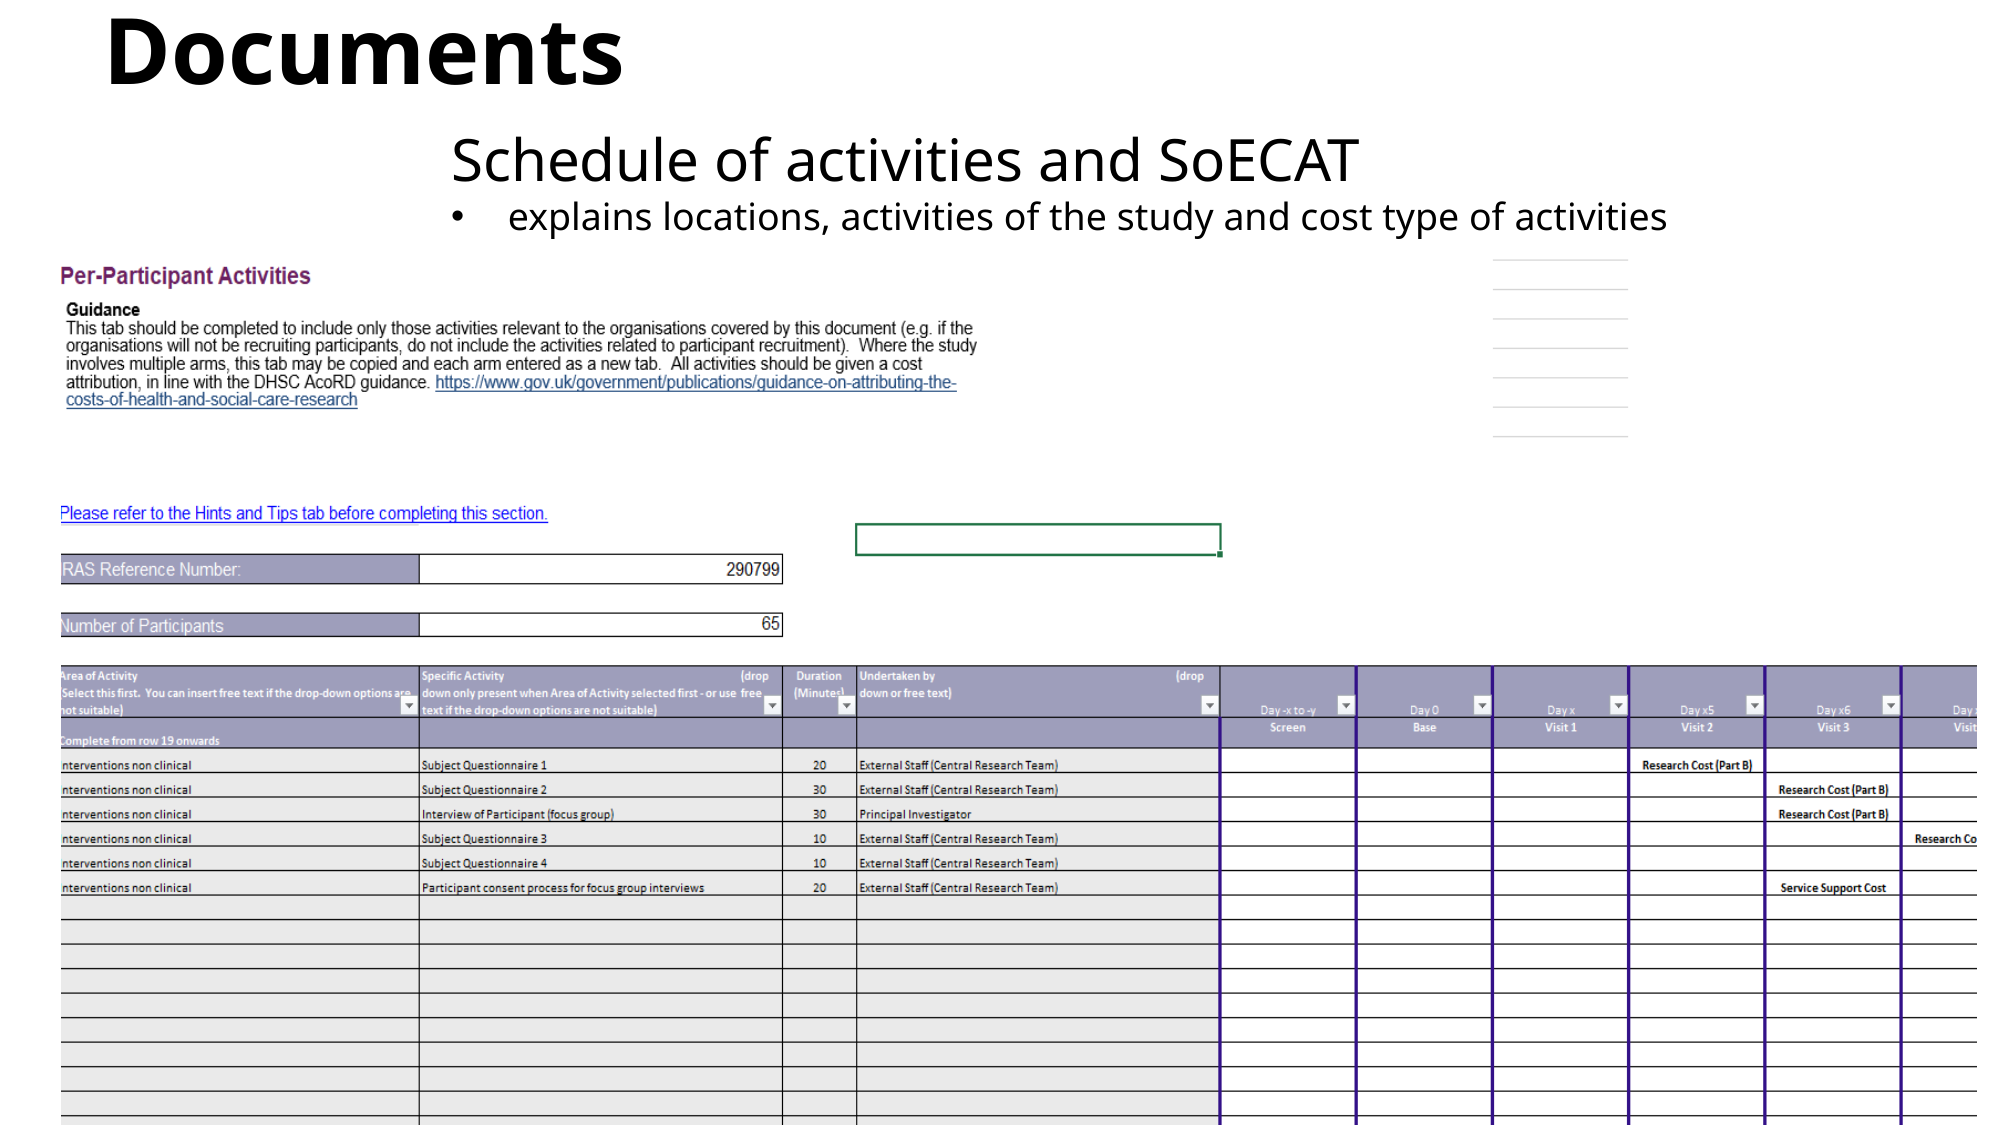

# Documents
Schedule of activities and SoECAT
 explains locations, activities of the study and cost type of activities